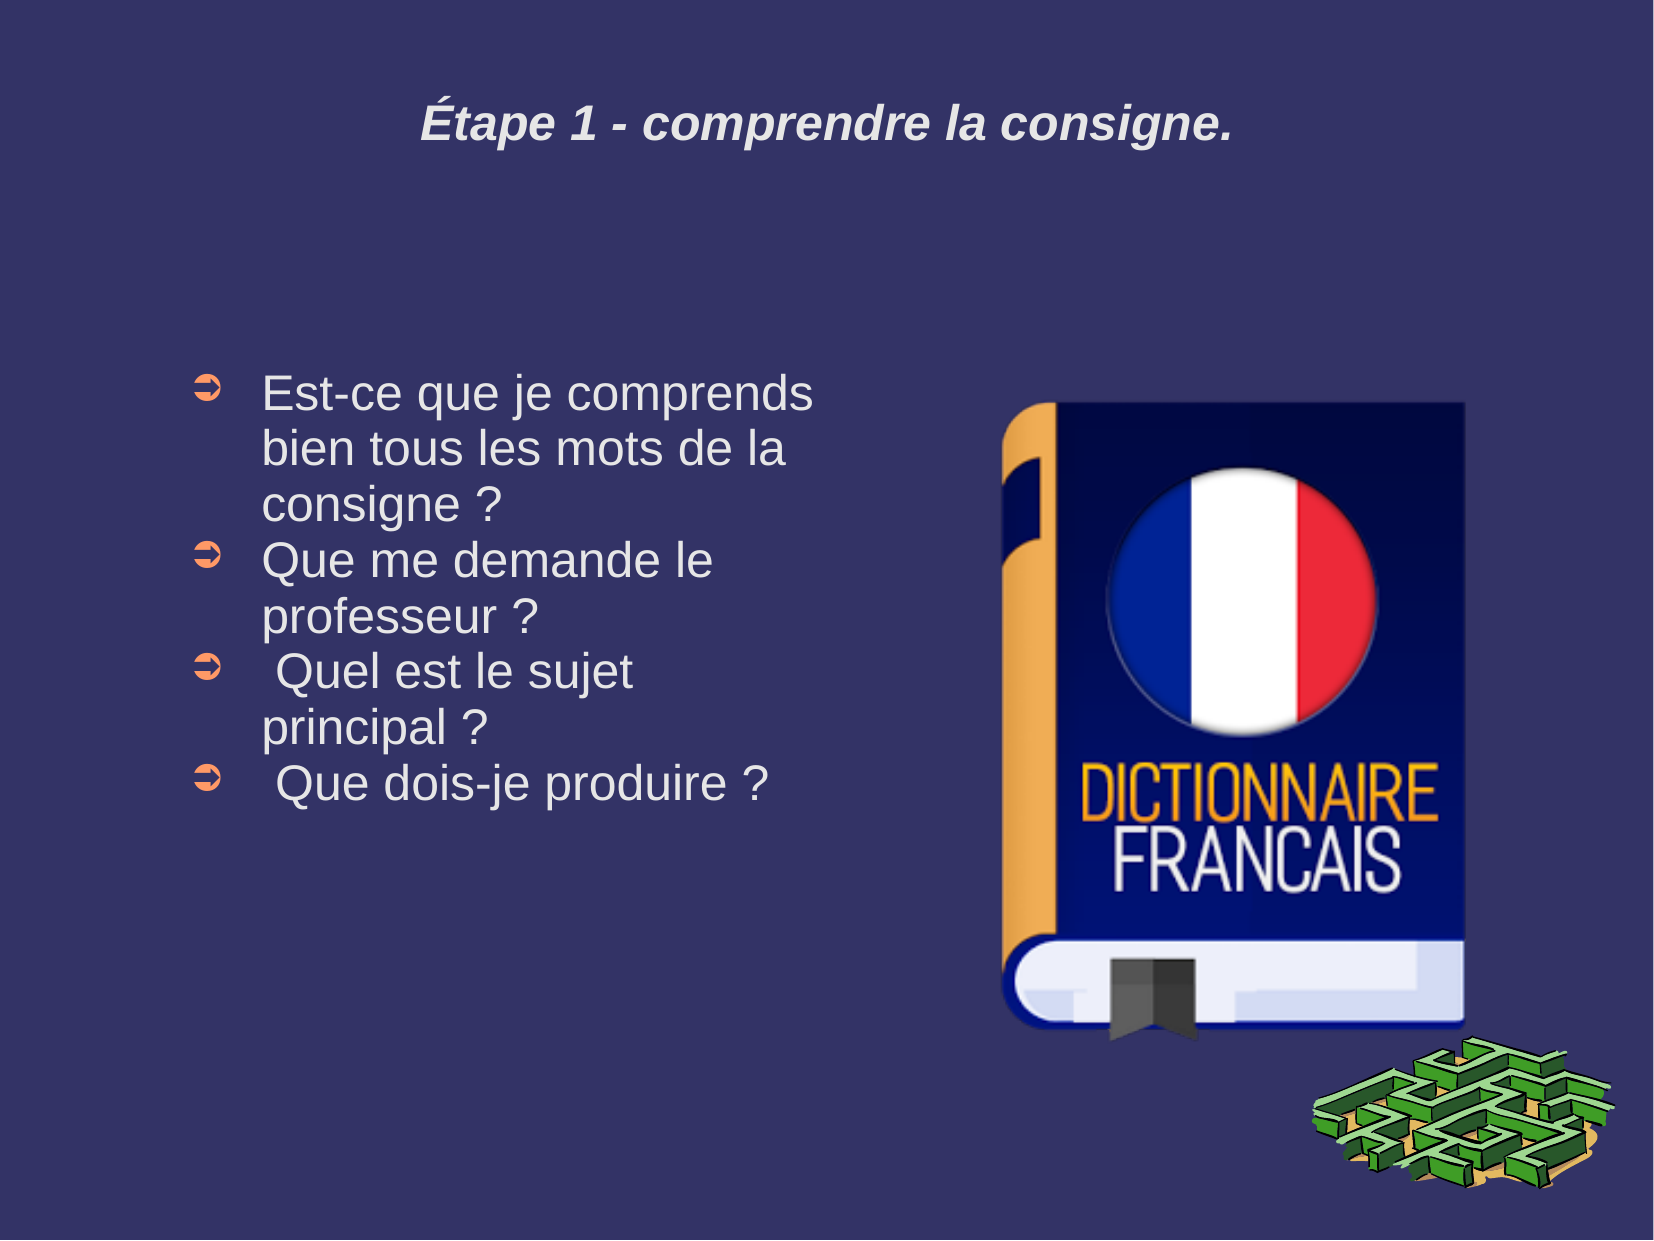

# Étape 1 - comprendre la consigne.
Est-ce que je comprends bien tous les mots de la consigne ?
Que me demande le professeur ?
 Quel est le sujet principal ?
 Que dois-je produire ?